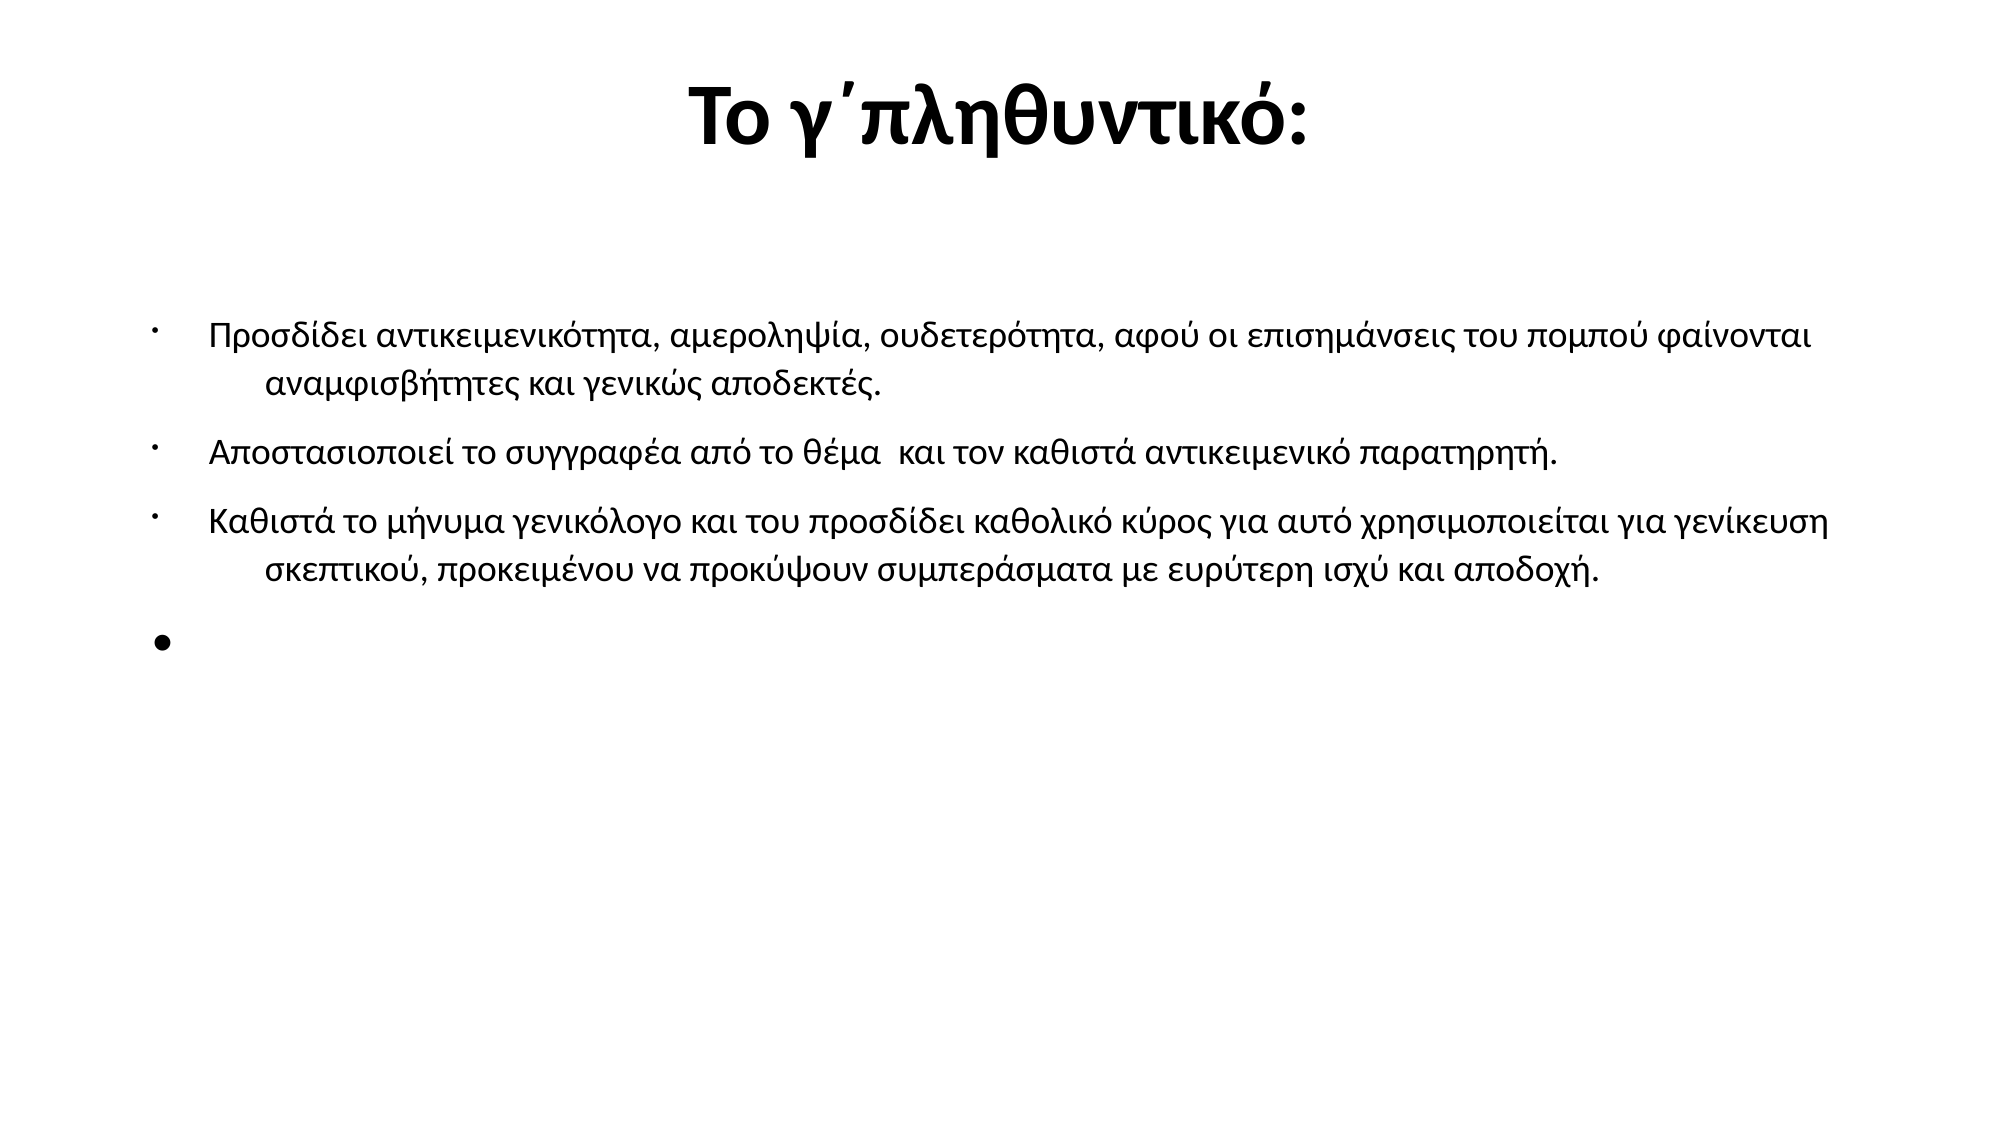

# Το γ΄πληθυντικό:
Προσδίδει αντικειμενικότητα, αμεροληψία, ουδετερότητα, αφού οι επισημάνσεις του πομπού φαίνονται αναμφισβήτητες και γενικώς αποδεκτές.
Αποστασιοποι­εί το συγγραφέα από το θέμα και τον καθιστά αντικειμενικό παρατηρητή.
Καθιστά το μήνυμα γενικόλογο και του προσδίδει καθολικό κύρος για αυτό χρησιμοποιείται για γενίκευση σκεπτικού, προκειμένου να προκύψουν συμπεράσματα με ευρύτερη ισχύ και αποδοχή.